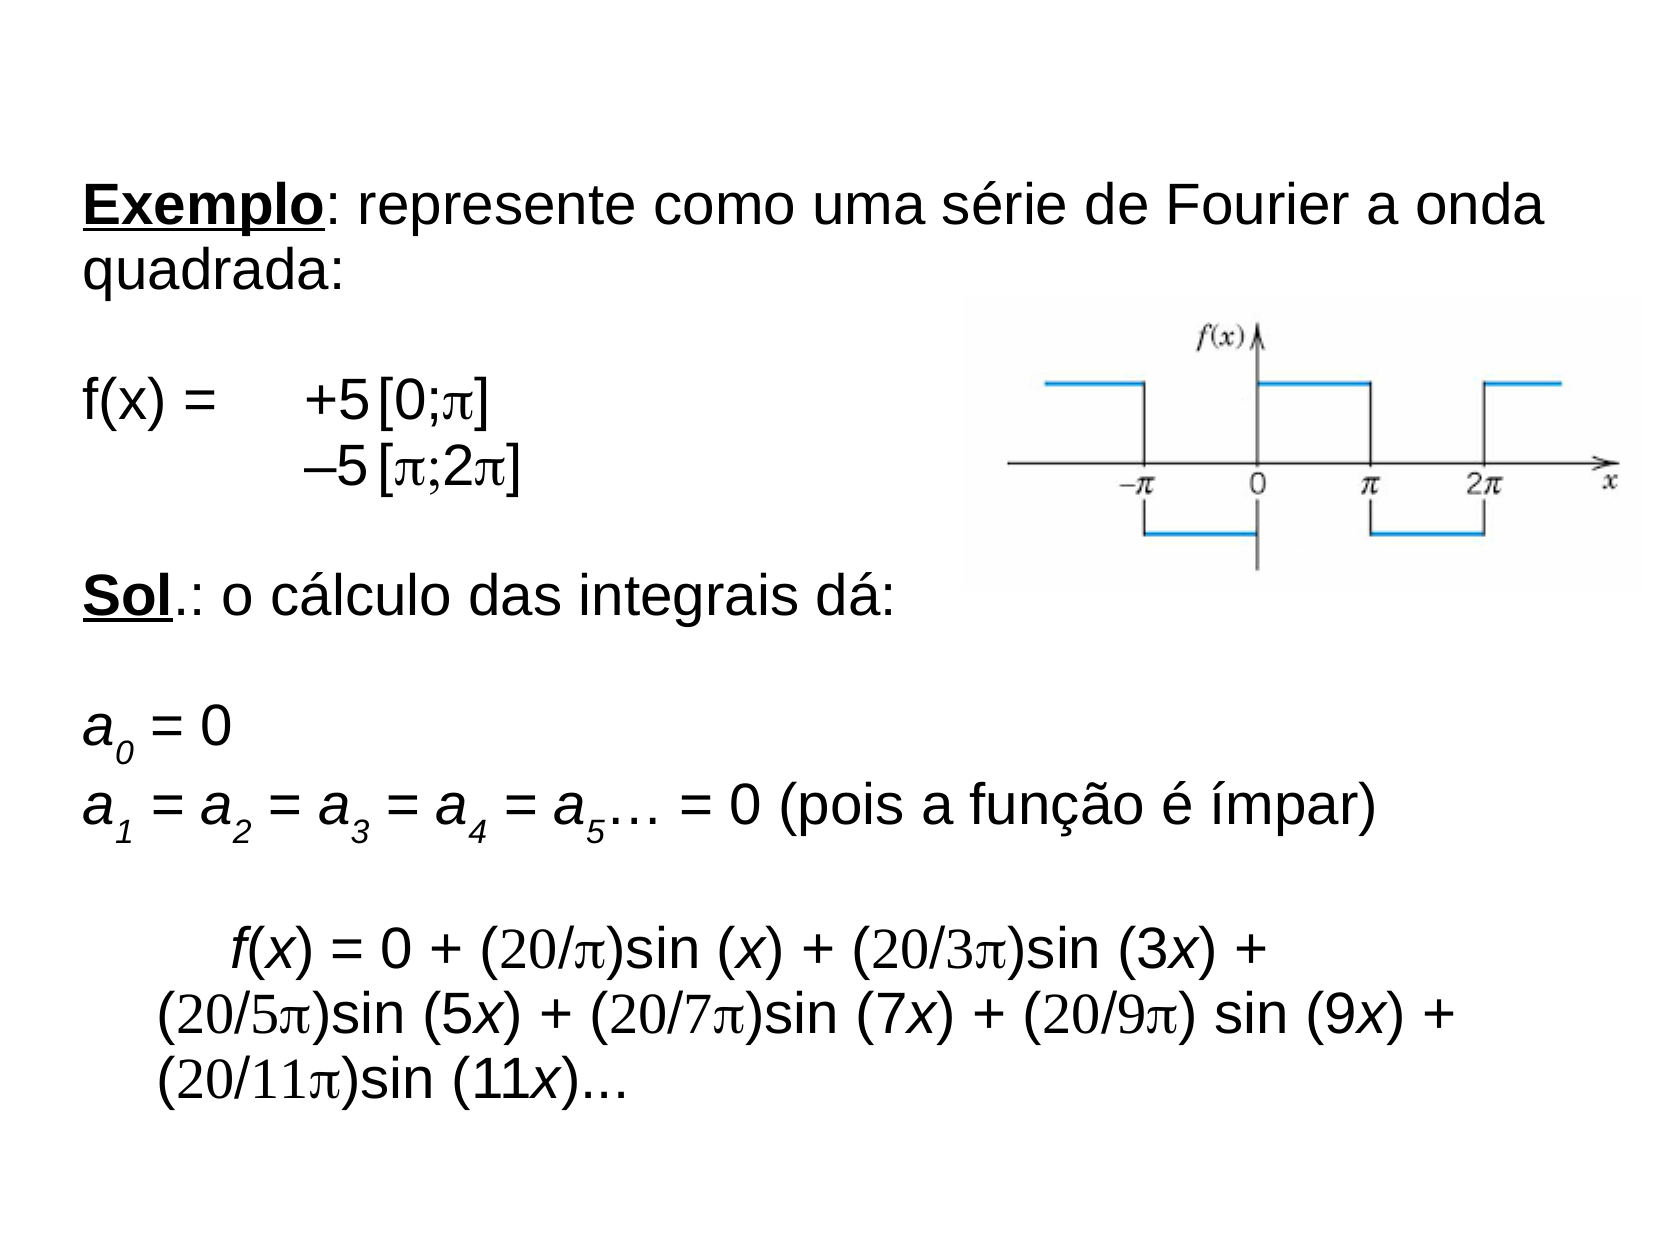

# Exemplo: represente como uma série de Fourier a onda quadrada:
f(x) = 	+5	[0;p]
			–5	[p;2p]
Sol.: o cálculo das integrais dá:
a0 = 0
a1 = a2 = a3 = a4 = a5… = 0 (pois a função é ímpar)
		f(x) = 0 + (20/p)sin (x) + (20/3p)sin (3x) +
	(20/5p)sin (5x) + (20/7p)sin (7x) + (20/9p) sin (9x) + 			(20/11p)sin (11x)...